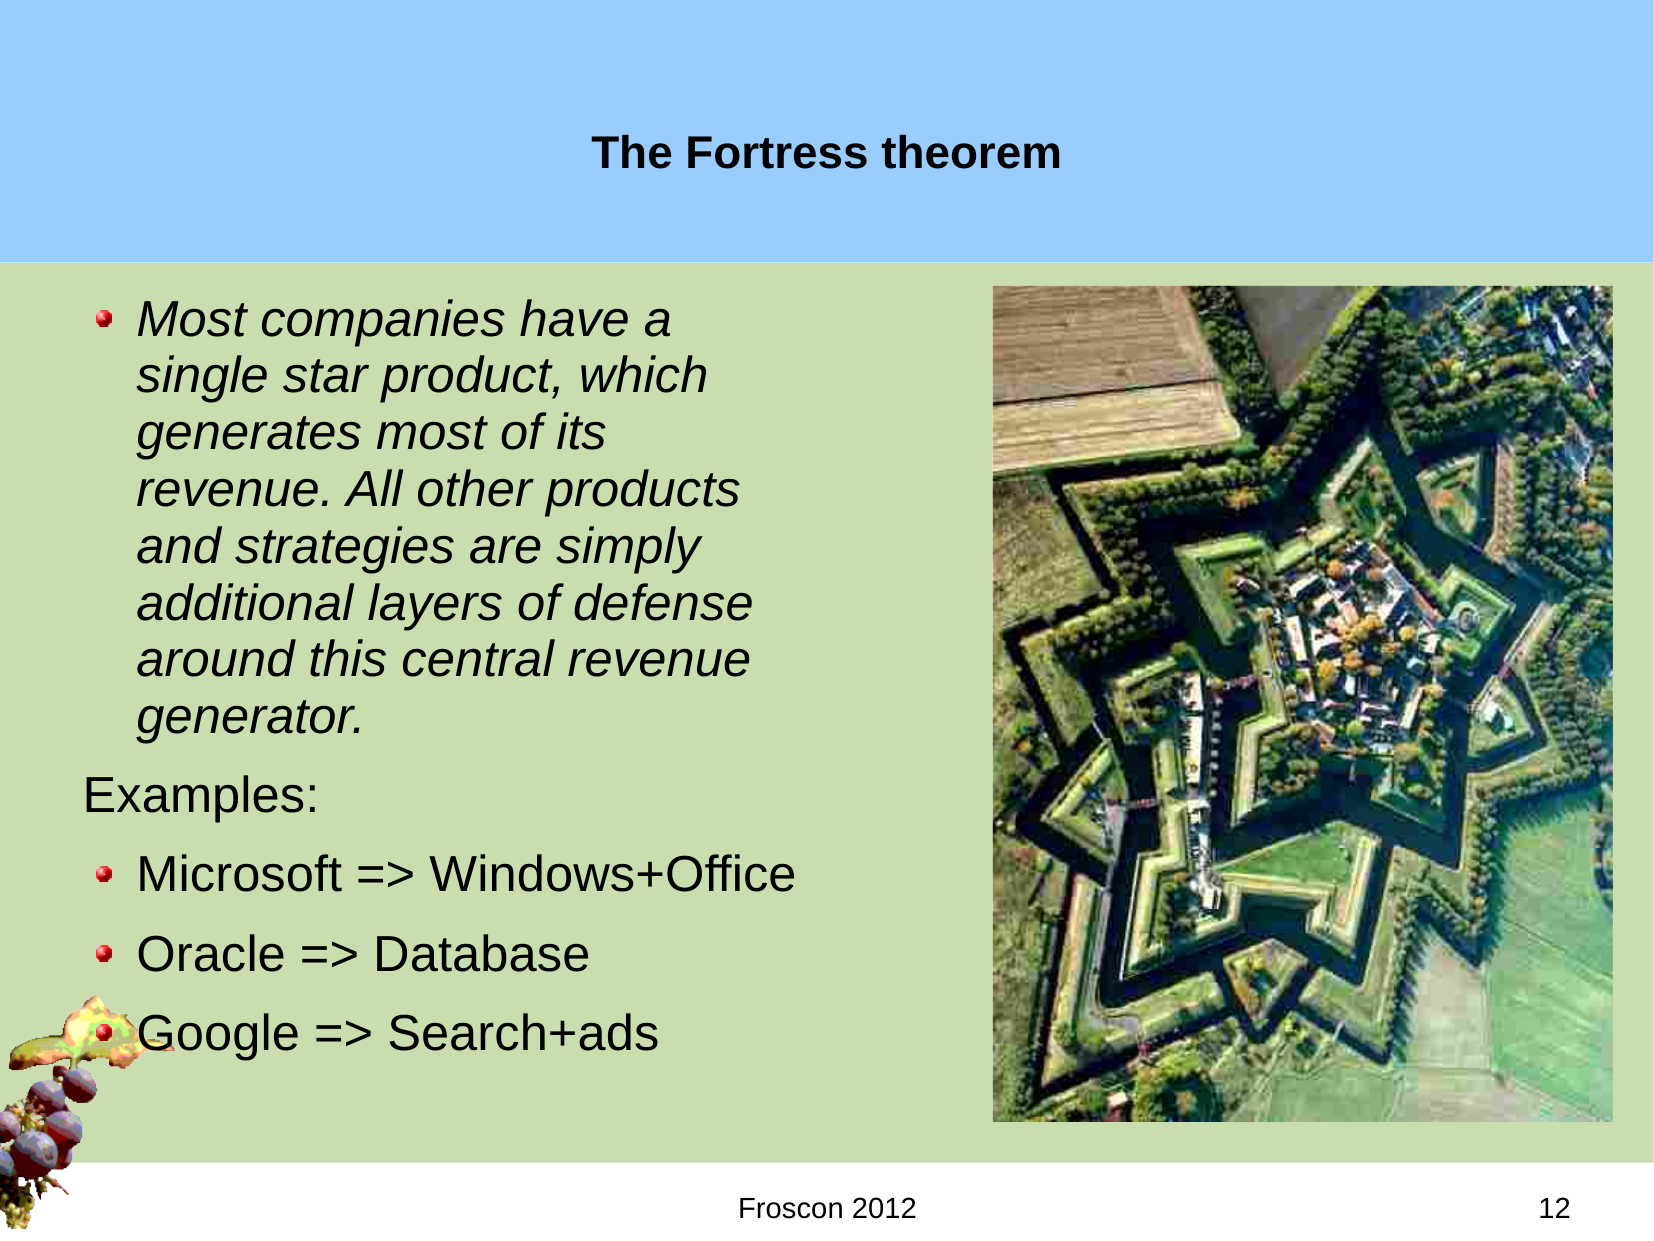

# The Fortress theorem
Most companies have a single star product, which generates most of its revenue. All other products and strategies are simply additional layers of defense around this central revenue generator.
Examples:
Microsoft => Windows+Office
Oracle => Database
Google => Search+ads
Froscon 2012
12